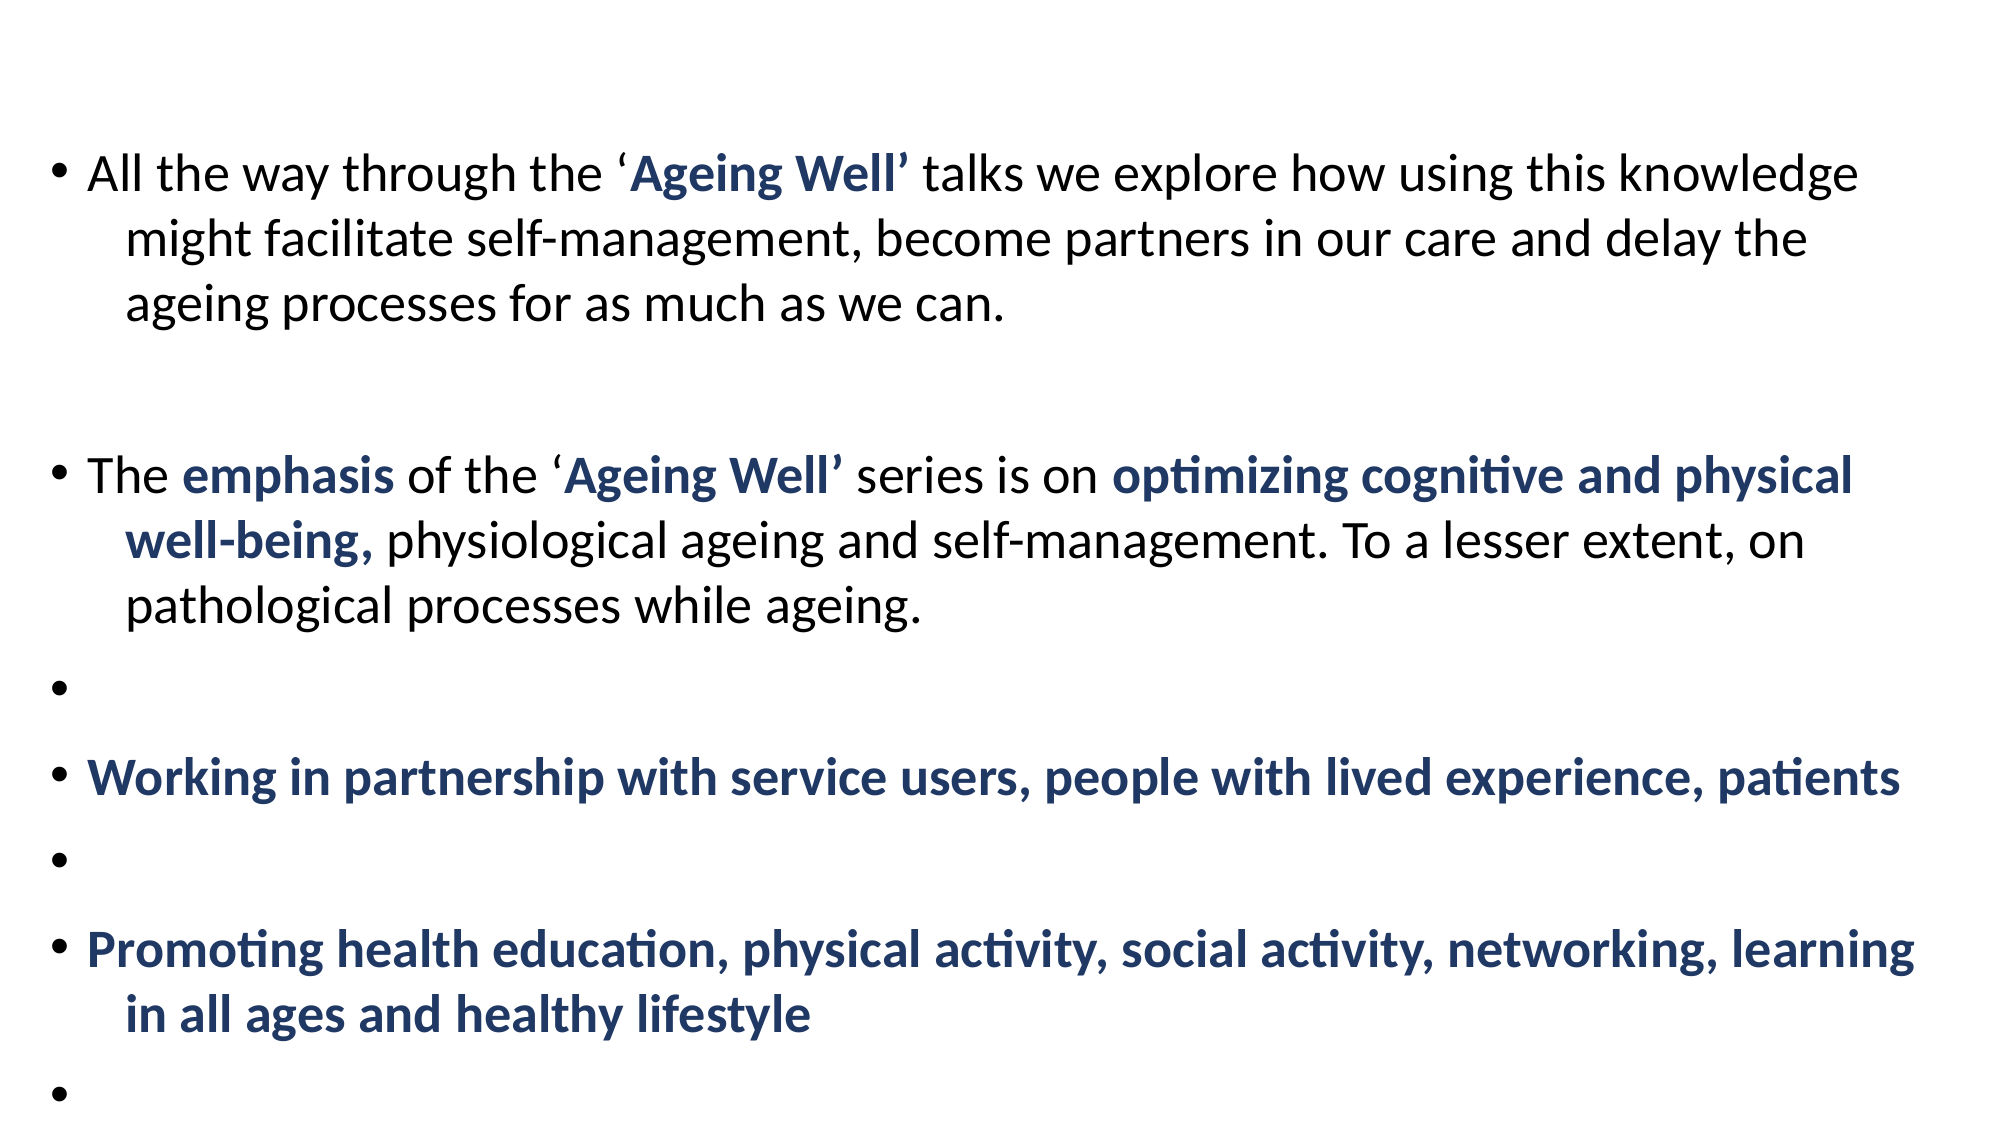

# All the way through the ‘Ageing Well’ talks we explore how using this knowledge might facilitate self-management, become partners in our care and delay the ageing processes for as much as we can.
The emphasis of the ‘Ageing Well’ series is on optimizing cognitive and physical well-being, physiological ageing and self-management. To a lesser extent, on pathological processes while ageing.
Working in partnership with service users, people with lived experience, patients
Promoting health education, physical activity, social activity, networking, learning in all ages and healthy lifestyle